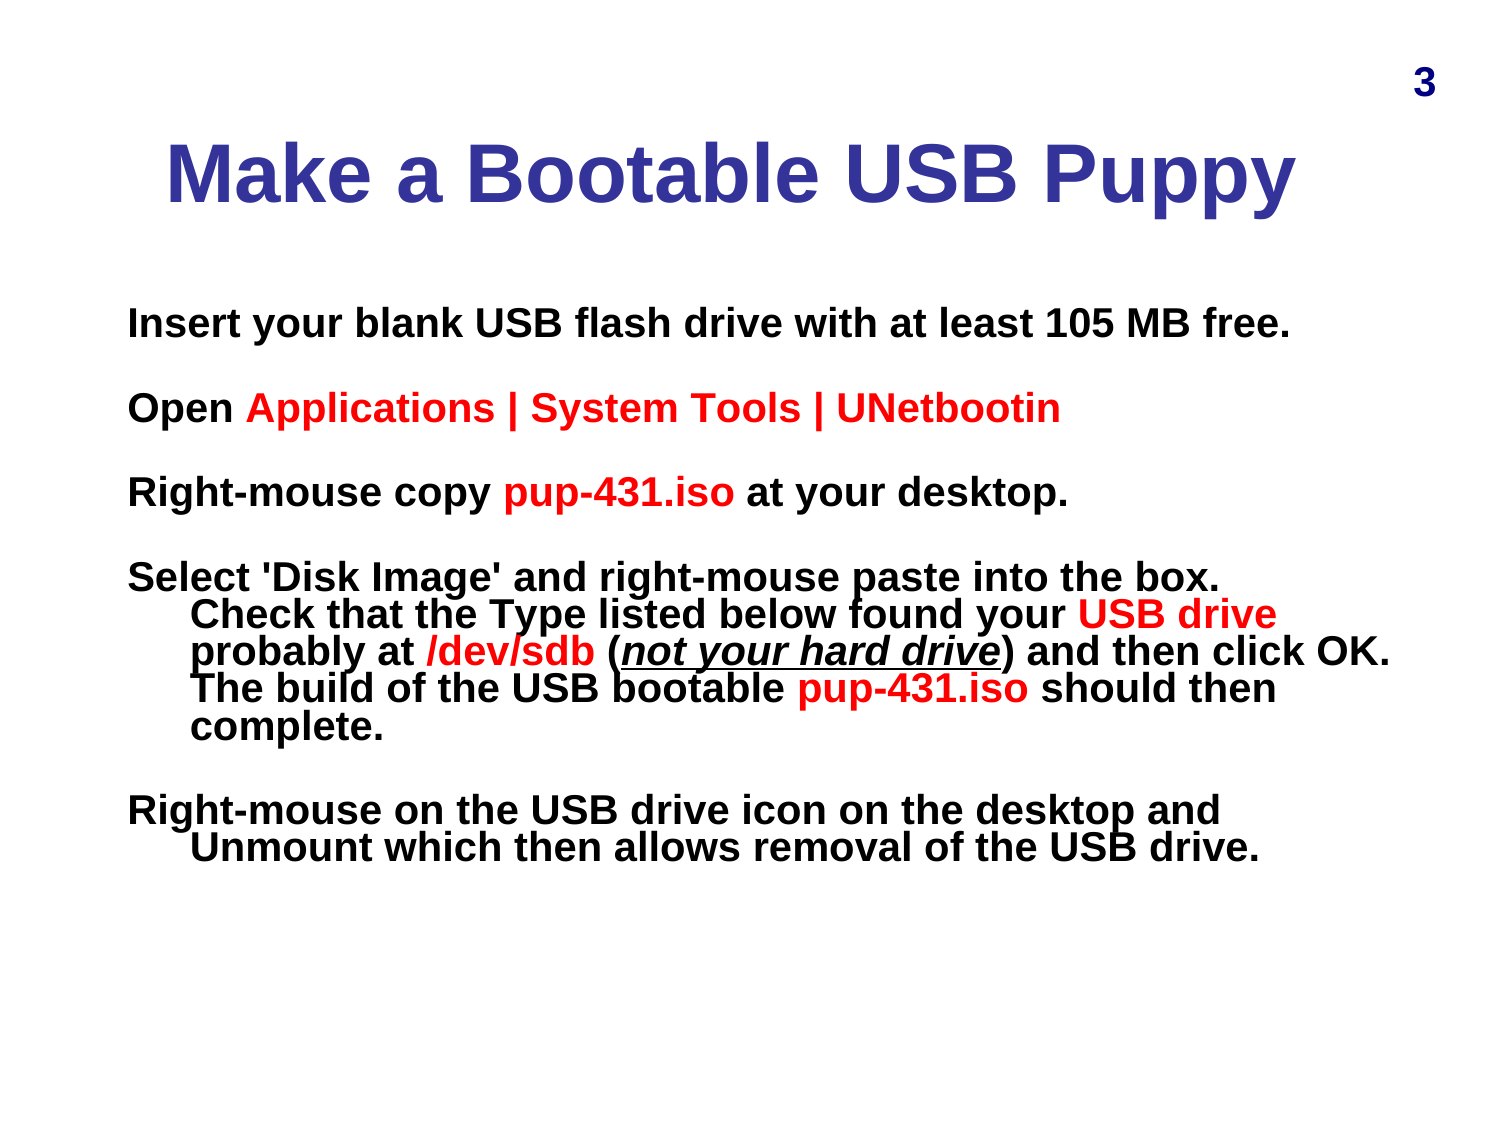

3
# Make a Bootable USB Puppy
Insert your blank USB flash drive with at least 105 MB free.
Open Applications | System Tools | UNetbootin
Right-mouse copy pup-431.iso at your desktop.
Select 'Disk Image' and right-mouse paste into the box. Check that the Type listed below found your USB drive probably at /dev/sdb (not your hard drive) and then click OK. The build of the USB bootable pup-431.iso should then complete.
Right-mouse on the USB drive icon on the desktop and Unmount which then allows removal of the USB drive.